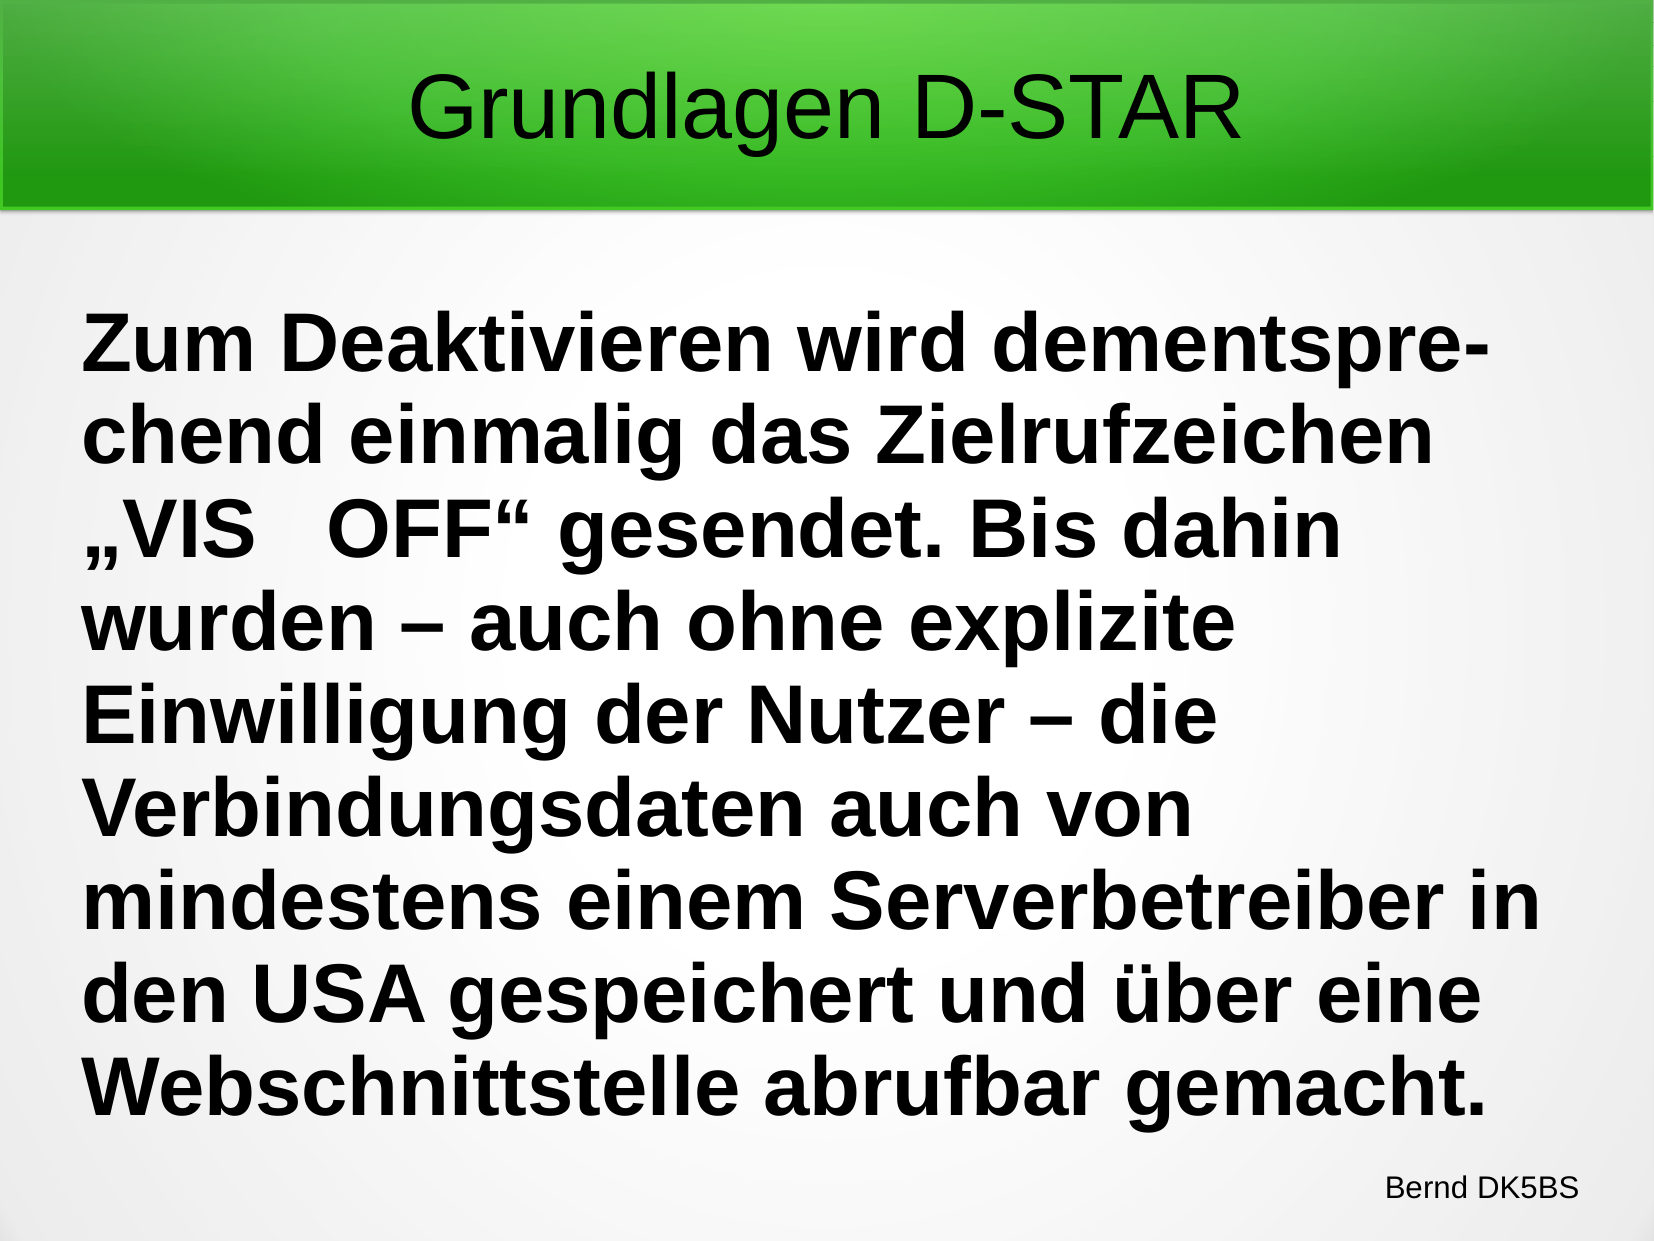

# Grundlagen D-STAR
Zum Deaktivieren wird dementspre-chend einmalig das Zielrufzeichen „VIS OFF“ gesendet. Bis dahin wurden – auch ohne explizite Einwilligung der Nutzer – die Verbindungsdaten auch von mindestens einem Serverbetreiber in den USA gespeichert und über eine Webschnittstelle abrufbar gemacht.
Bernd DK5BS